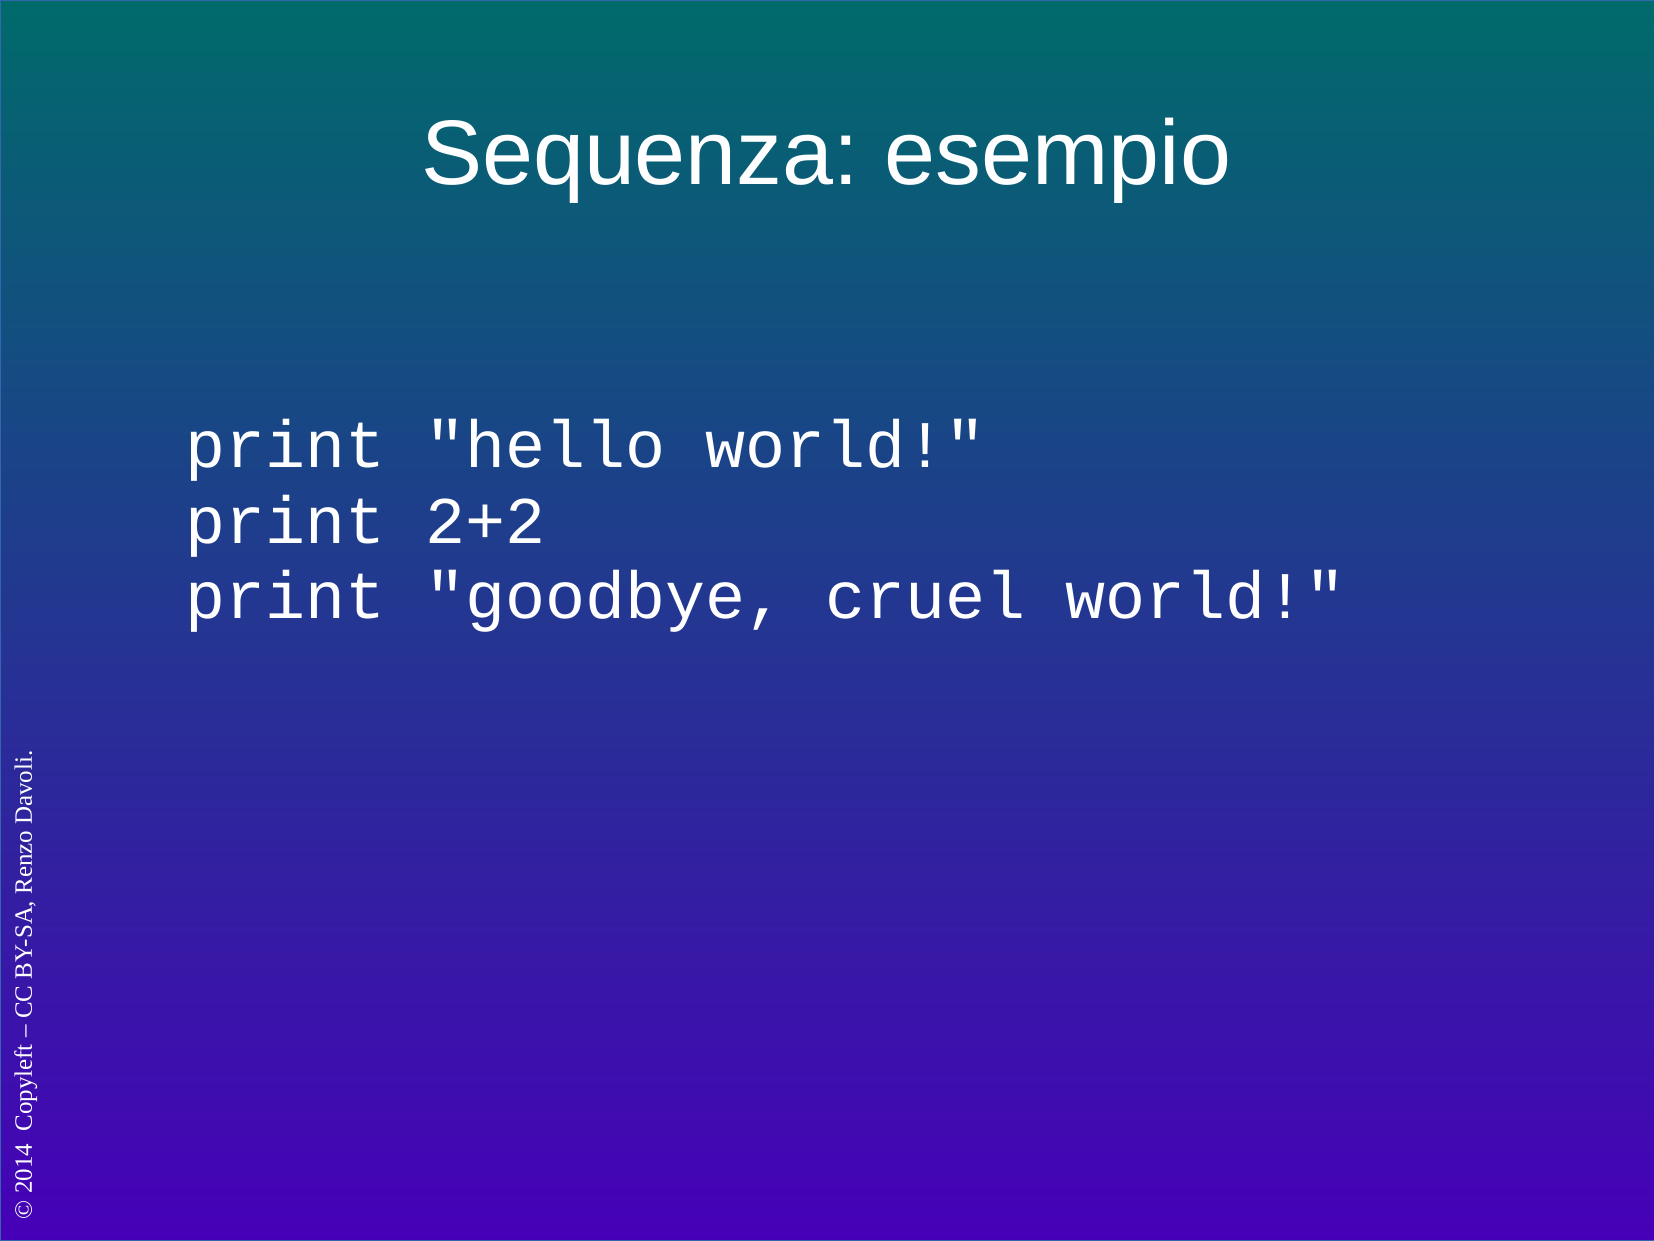

# Sequenza: esempio
print "hello world!"
print 2+2
print "goodbye, cruel world!"